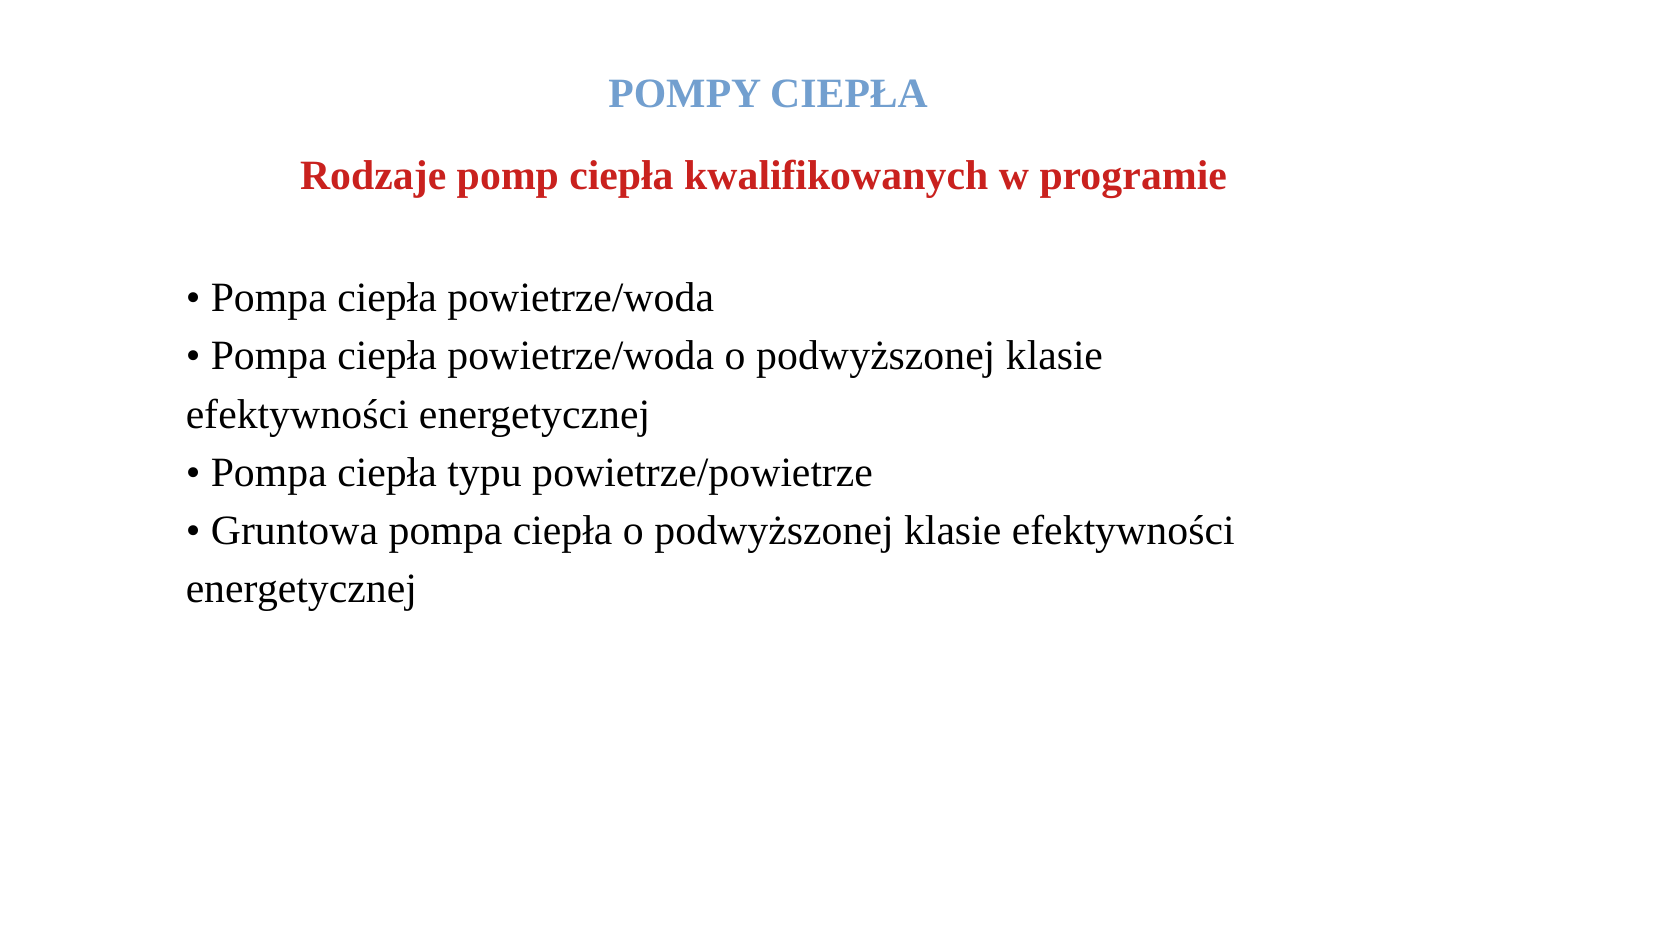

POMPY CIEPŁA
Rodzaje pomp ciepła kwalifikowanych w programie
• Pompa ciepła powietrze/woda
• Pompa ciepła powietrze/woda o podwyższonej klasie
efektywności energetycznej
• Pompa ciepła typu powietrze/powietrze
• Gruntowa pompa ciepła o podwyższonej klasie efektywności
energetycznej